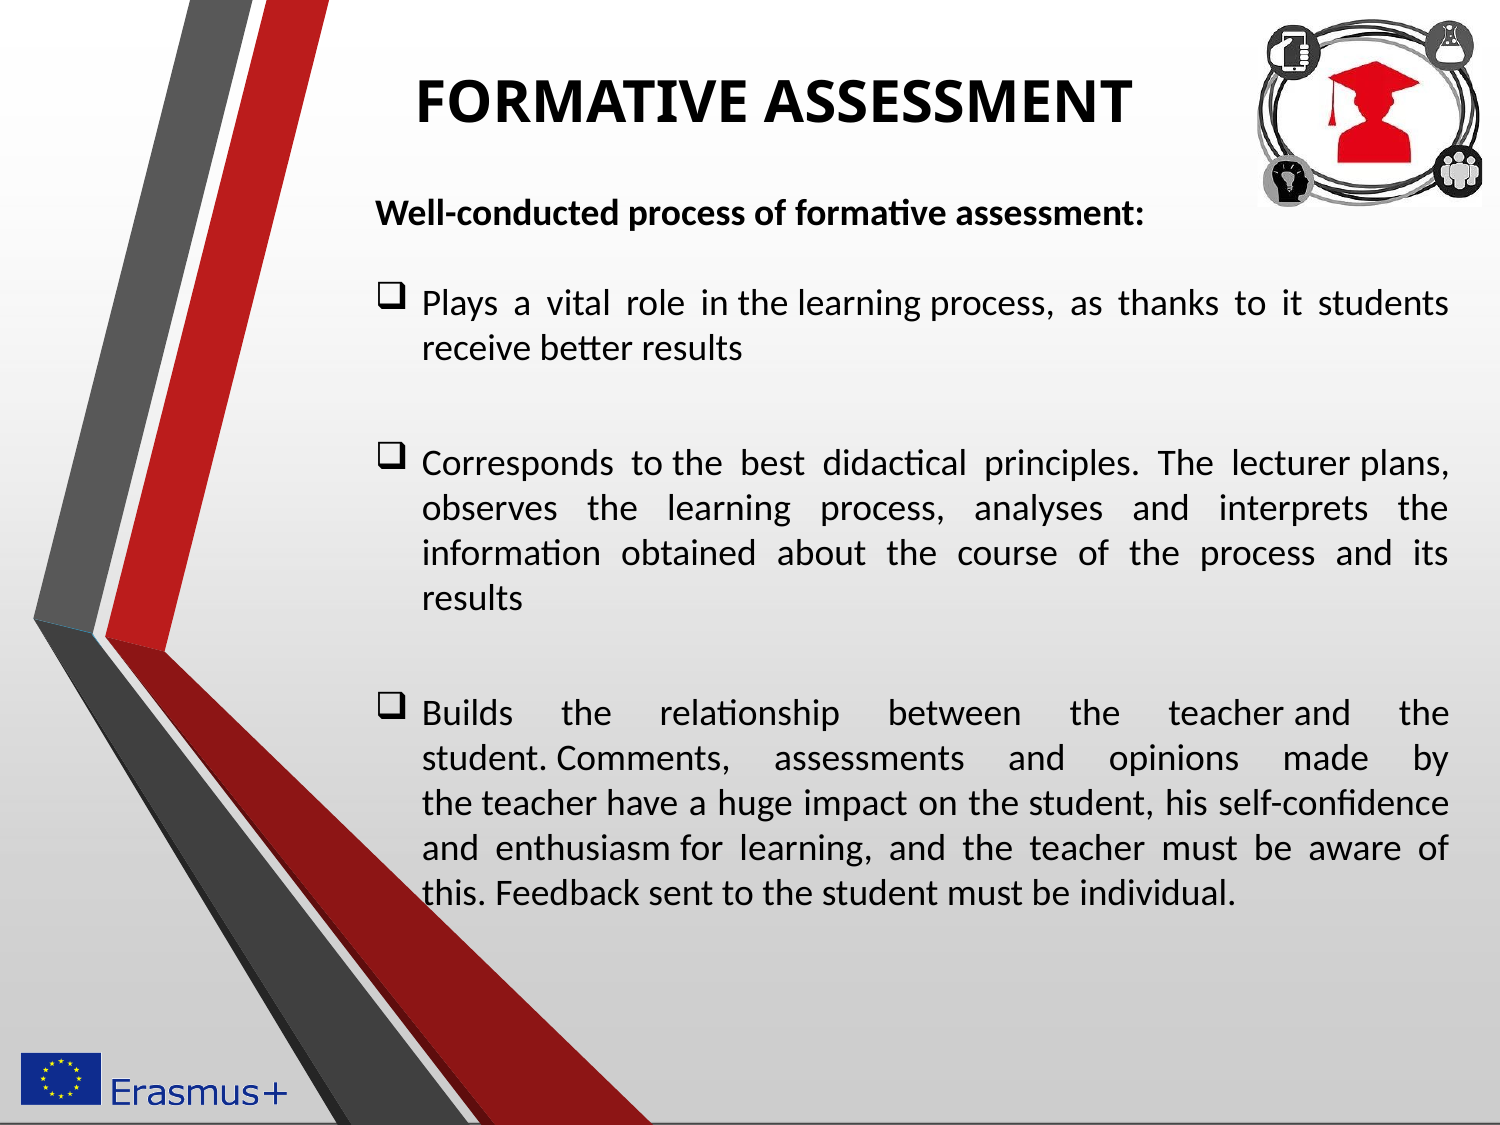

# FORMATIVE ASSESSMENT
Well-conducted process of formative assessment:
Plays a vital role in the learning process, as thanks to it students receive better results
Corresponds to the best didactical principles. The lecturer plans, observes the learning process, analyses and interprets the information obtained about the course of the process and its results
Builds the relationship between the teacher and the student. Comments, assessments and opinions made by the teacher have a huge impact on the student, his self-confidence and enthusiasm for learning, and the teacher must be aware of this. Feedback sent to the student must be individual.